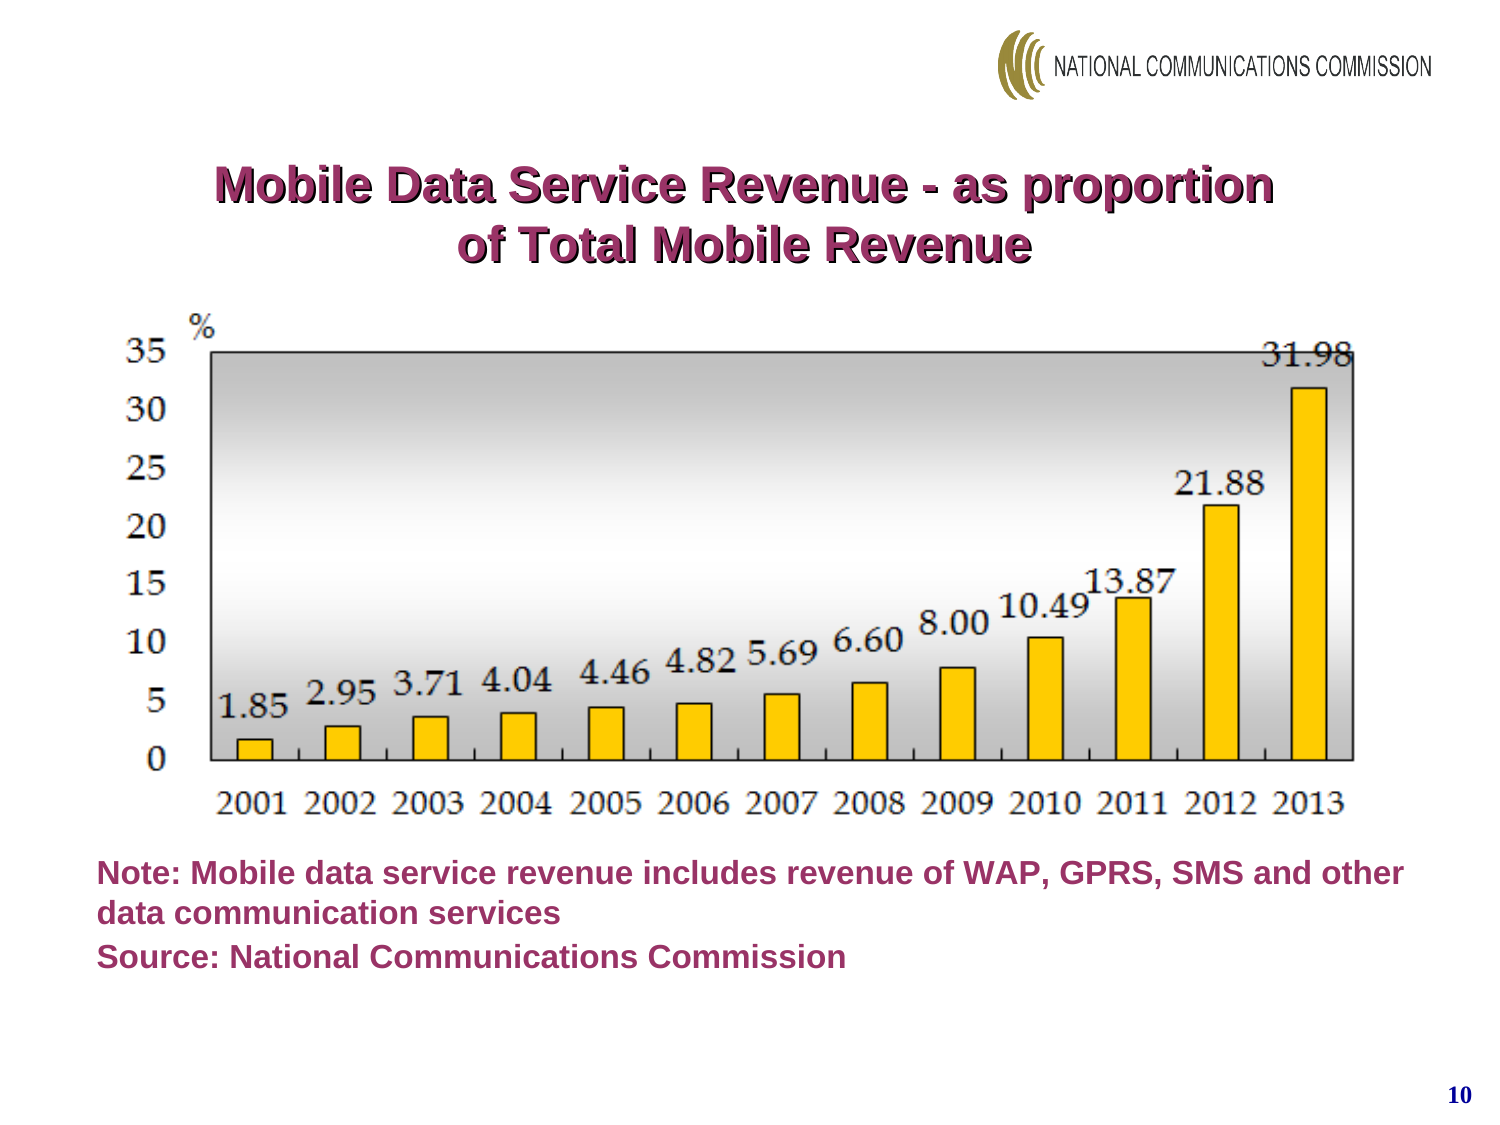

# Mobile Data Service Revenue - as proportion of Total Mobile Revenue
Note: Mobile data service revenue includes revenue of WAP, GPRS, SMS and other data communication services
Source: National Communications Commission